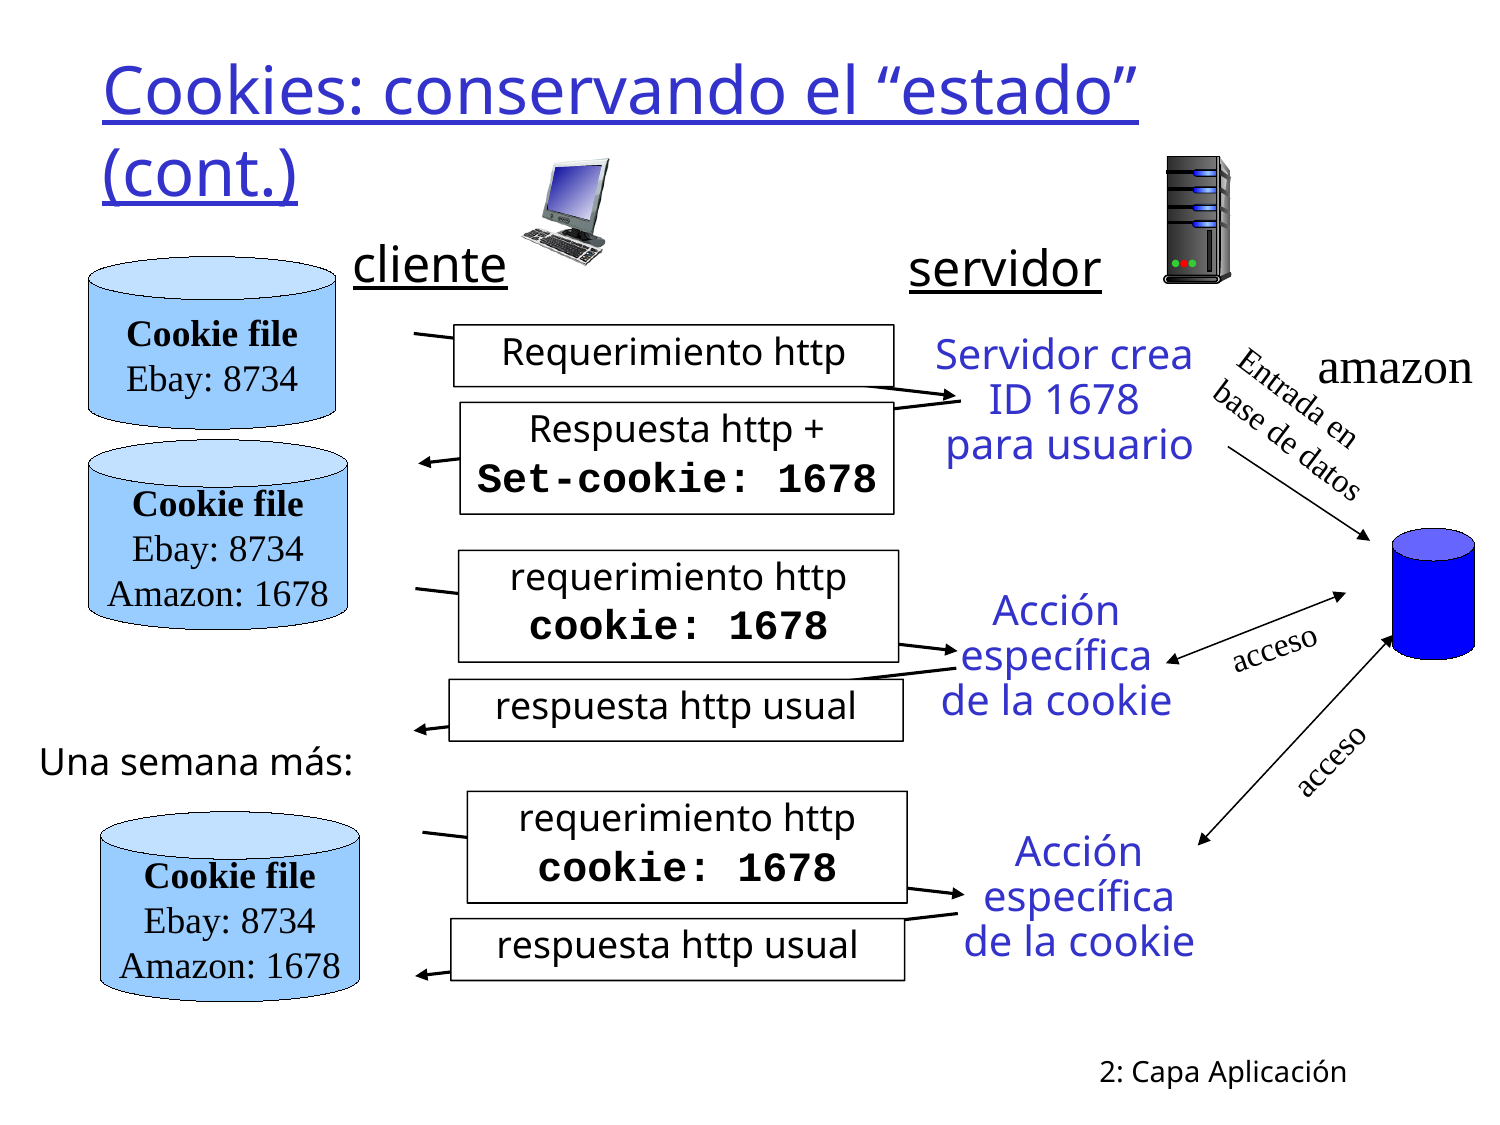

# Cookies: conservando el “estado” (cont.)
cliente
servidor
Cookie file
Ebay: 8734
Requerimiento http
Servidor crea
ID 1678
 para usuario
Respuesta http +
Set-cookie: 1678
Cookie file
Ebay: 8734
Amazon: 1678
amazon
Entrada en
base de datos
requerimiento http
cookie: 1678
acceso
Acción
específica
de la cookie
respuesta http usual
acceso
Una semana más:
requerimiento http
cookie: 1678
Cookie file
Ebay: 8734
Amazon: 1678
Acción
específica
de la cookie
respuesta http usual